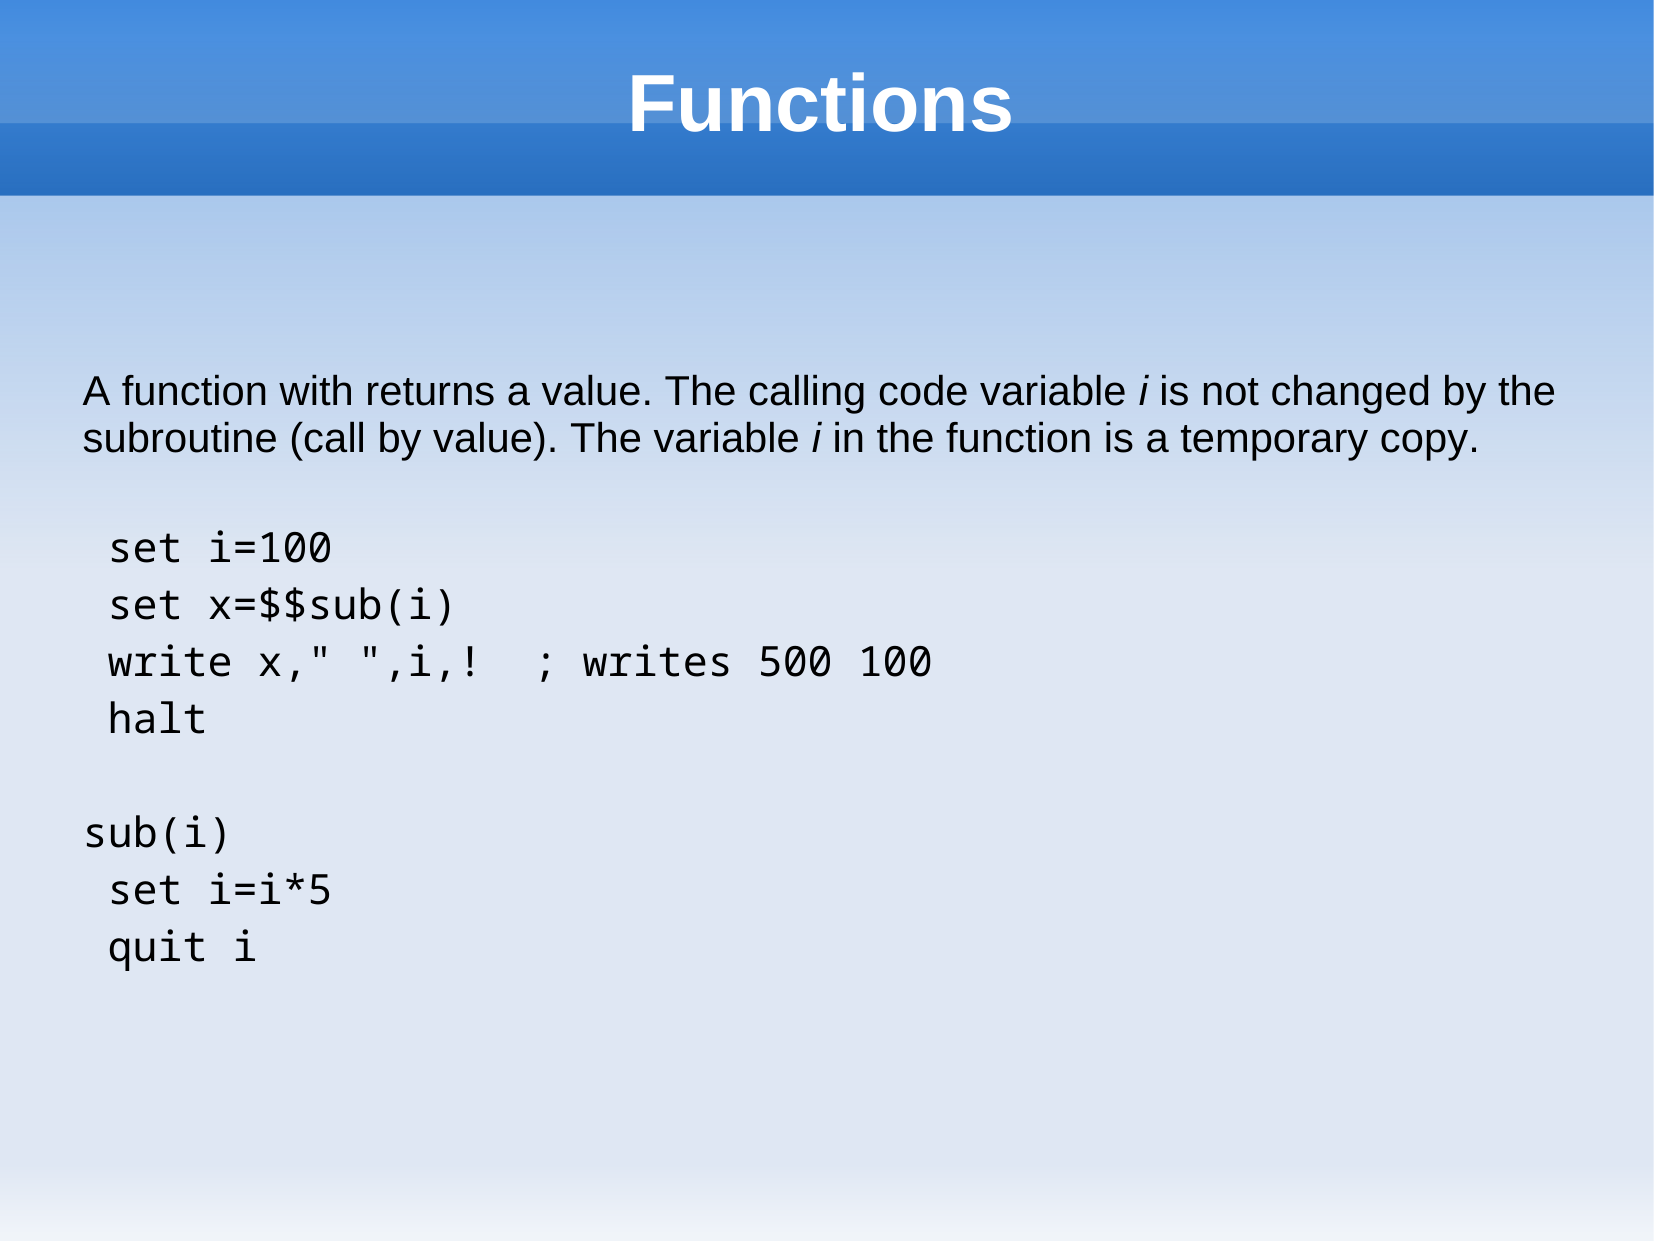

# Functions
A function with returns a value. The calling code variable i is not changed by the subroutine (call by value). The variable i in the function is a temporary copy.
 set i=100
 set x=$$sub(i)
 write x," ",i,! ; writes 500 100
 halt
sub(i)
 set i=i*5
 quit i